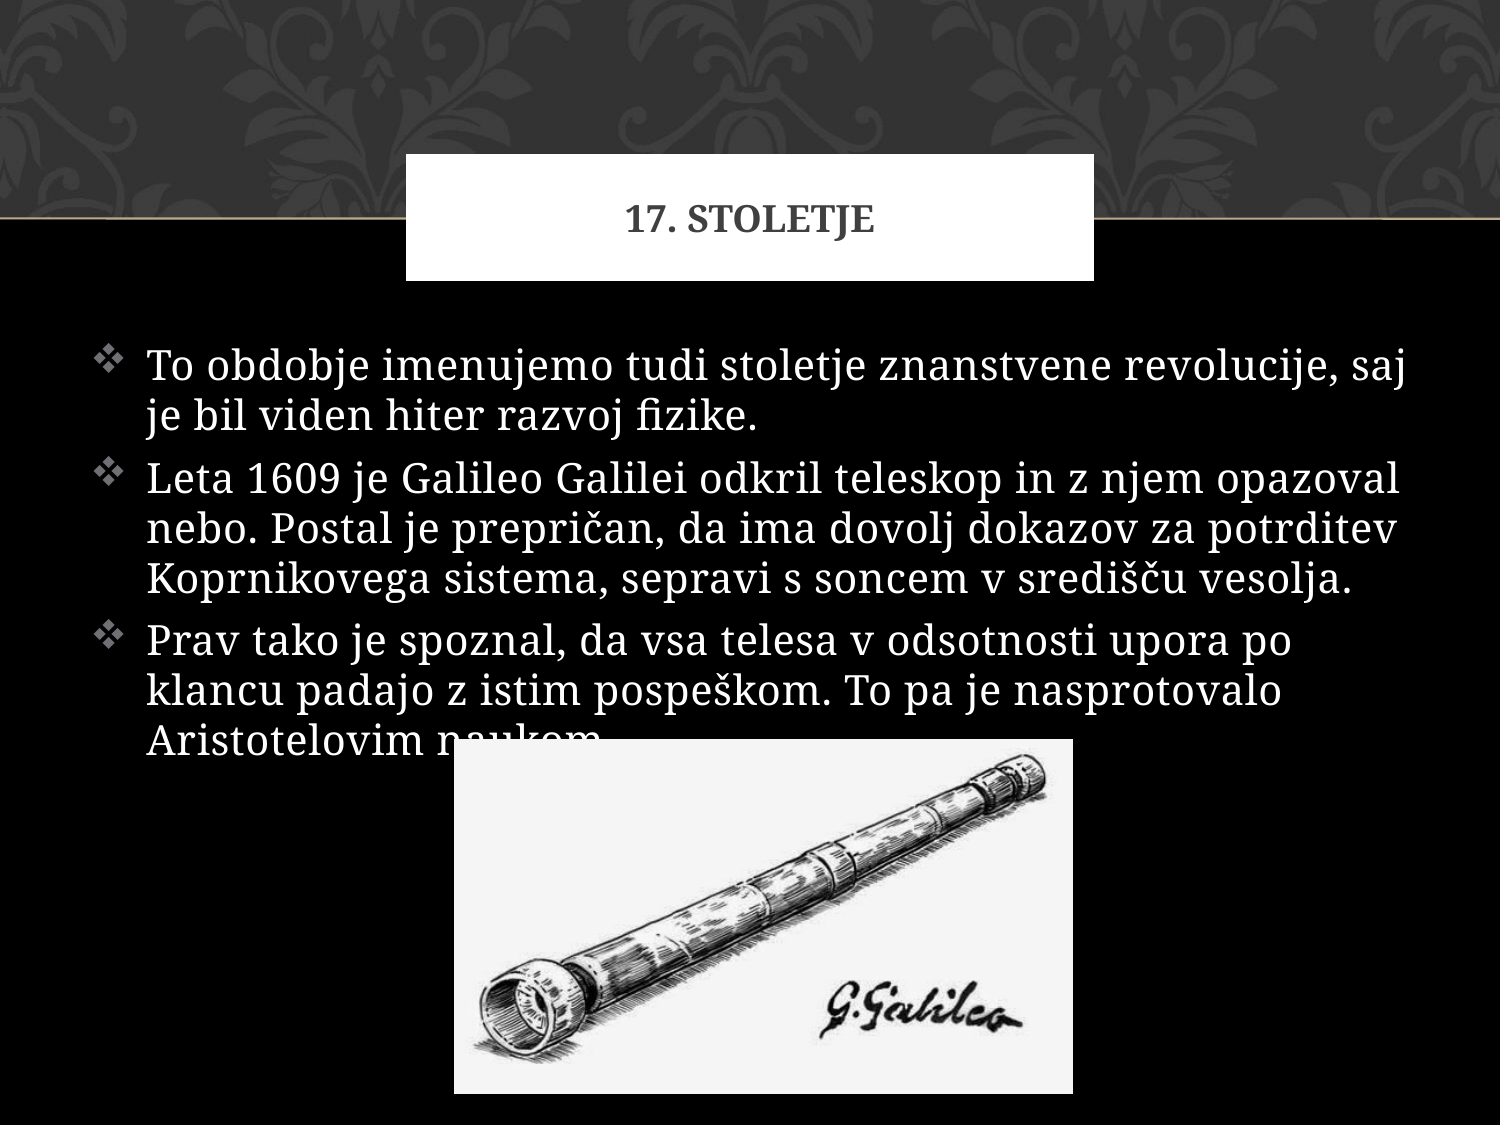

17. stoletje
# To obdobje imenujemo tudi stoletje znanstvene revolucije, saj je bil viden hiter razvoj fizike.
Leta 1609 je Galileo Galilei odkril teleskop in z njem opazoval nebo. Postal je prepričan, da ima dovolj dokazov za potrditev Koprnikovega sistema, sepravi s soncem v središču vesolja.
Prav tako je spoznal, da vsa telesa v odsotnosti upora po klancu padajo z istim pospeškom. To pa je nasprotovalo Aristotelovim naukom.